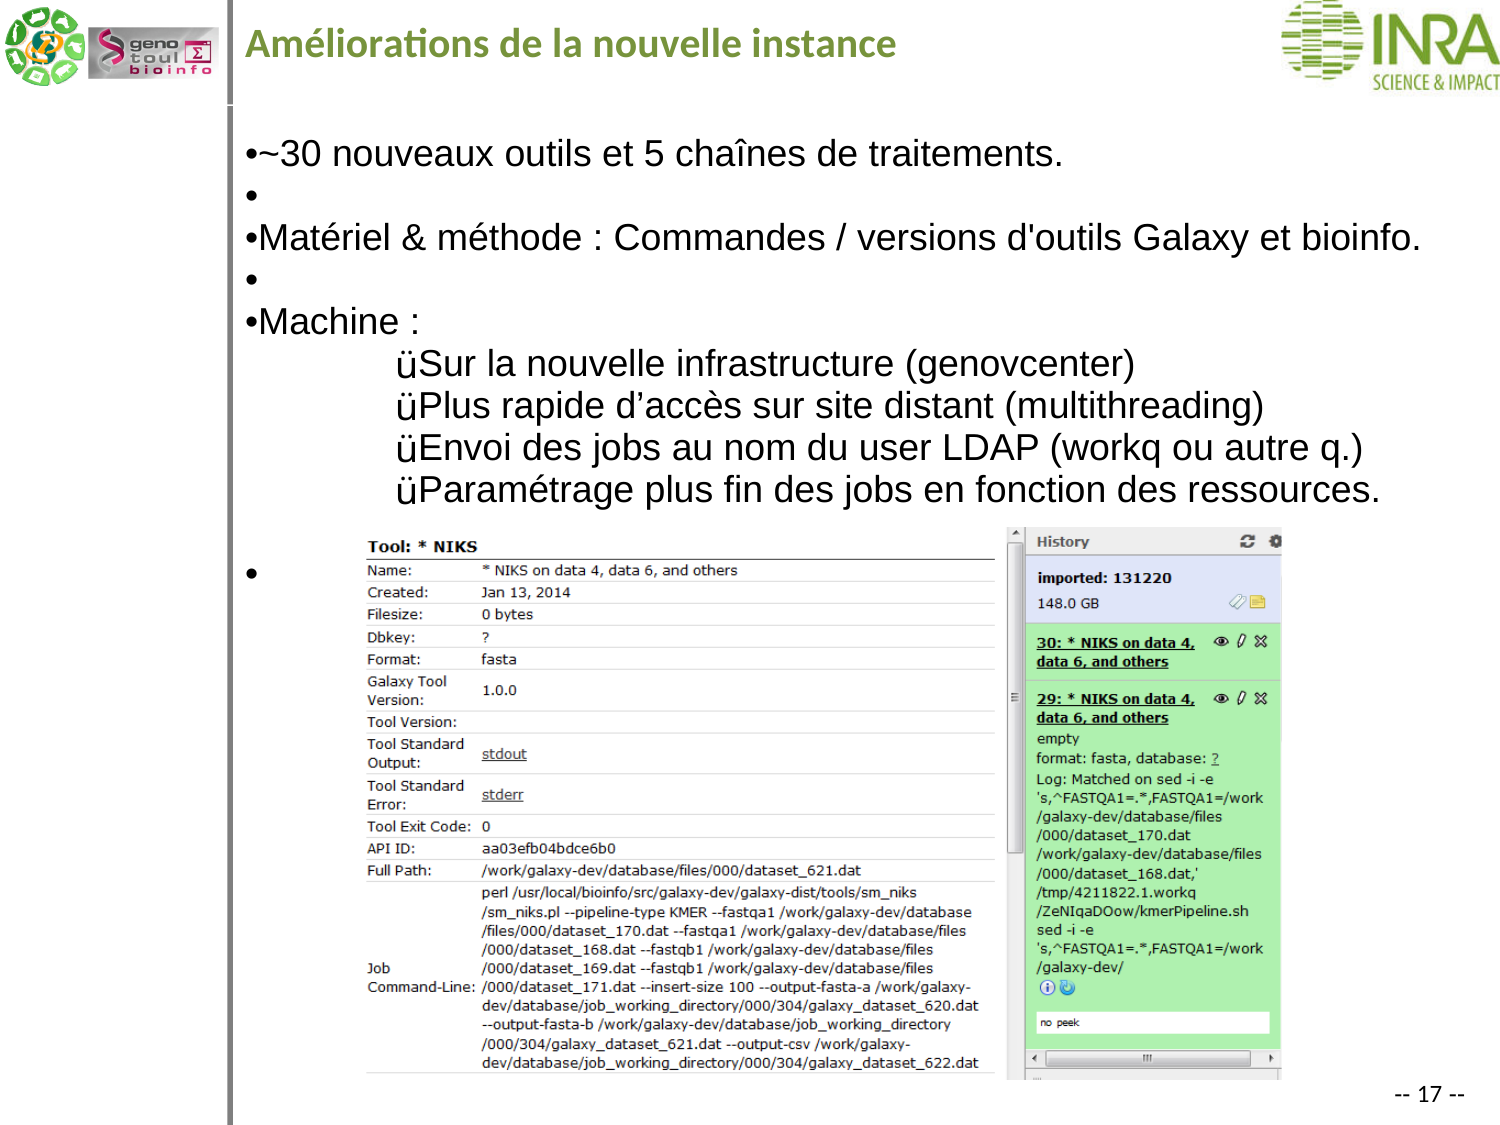

Améliorations de la nouvelle instance
~30 nouveaux outils et 5 chaînes de traitements.
Matériel & méthode : Commandes / versions d'outils Galaxy et bioinfo.
Machine :
Sur la nouvelle infrastructure (genovcenter)
Plus rapide d’accès sur site distant (multithreading)
Envoi des jobs au nom du user LDAP (workq ou autre q.)
Paramétrage plus fin des jobs en fonction des ressources.